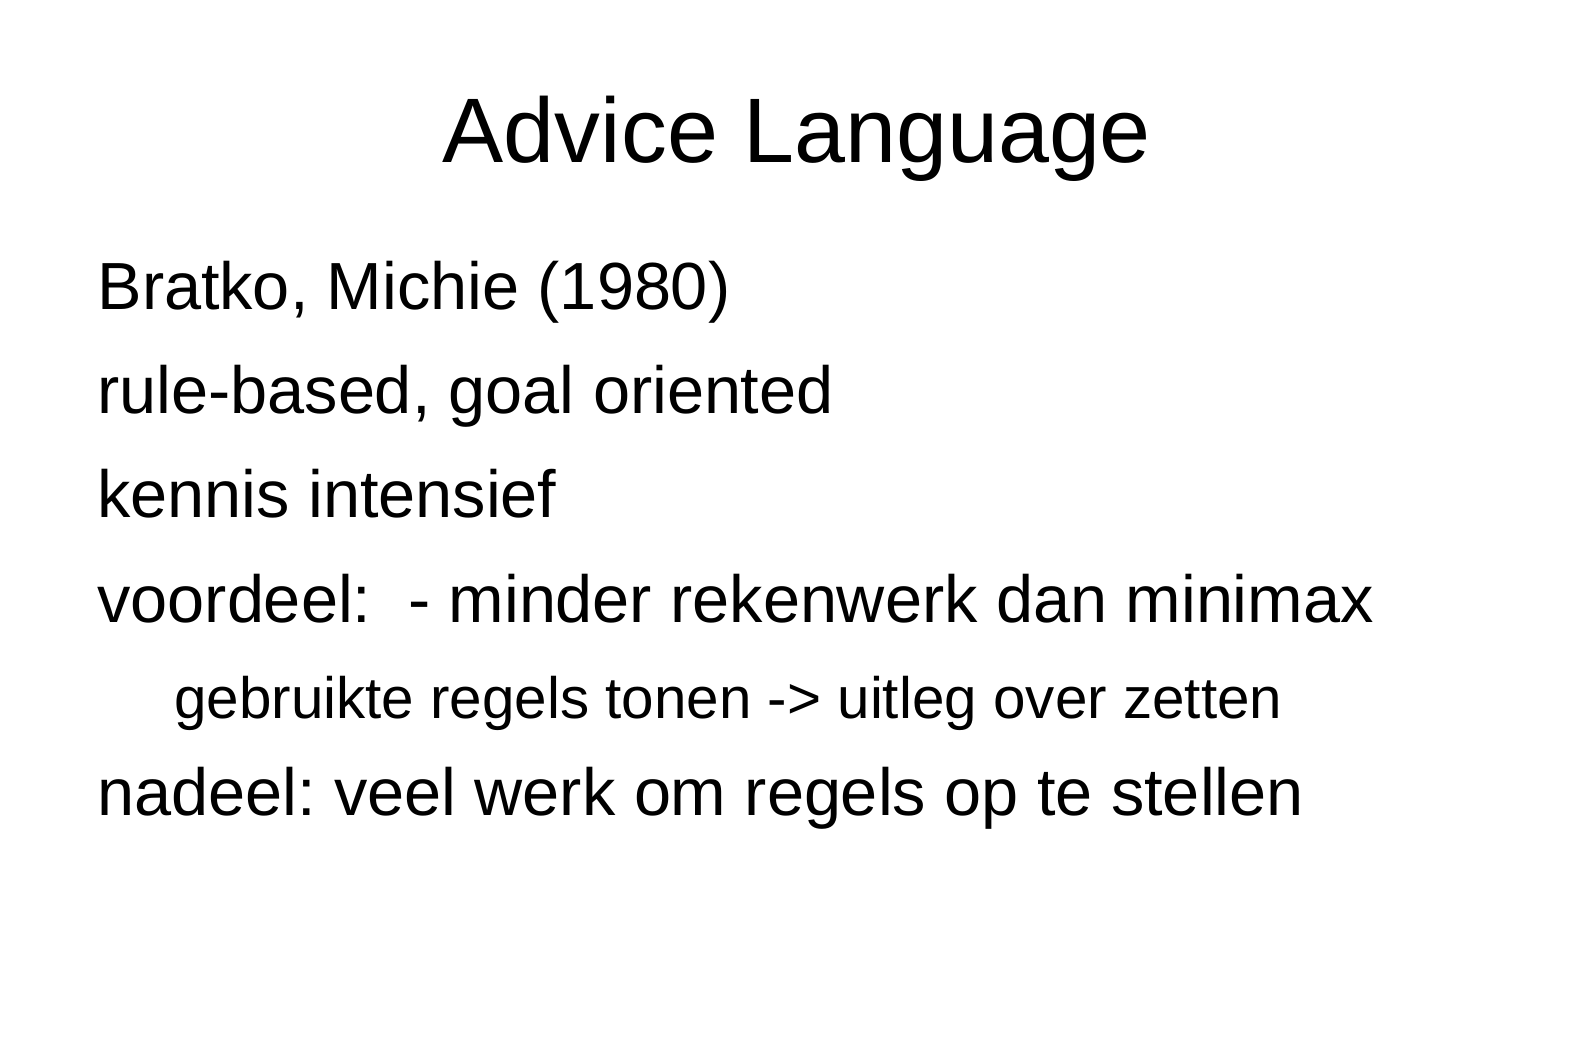

# Advice Language
Bratko, Michie (1980)
rule-based, goal oriented
kennis intensief
voordeel: - minder rekenwerk dan minimax
gebruikte regels tonen -> uitleg over zetten
nadeel: veel werk om regels op te stellen